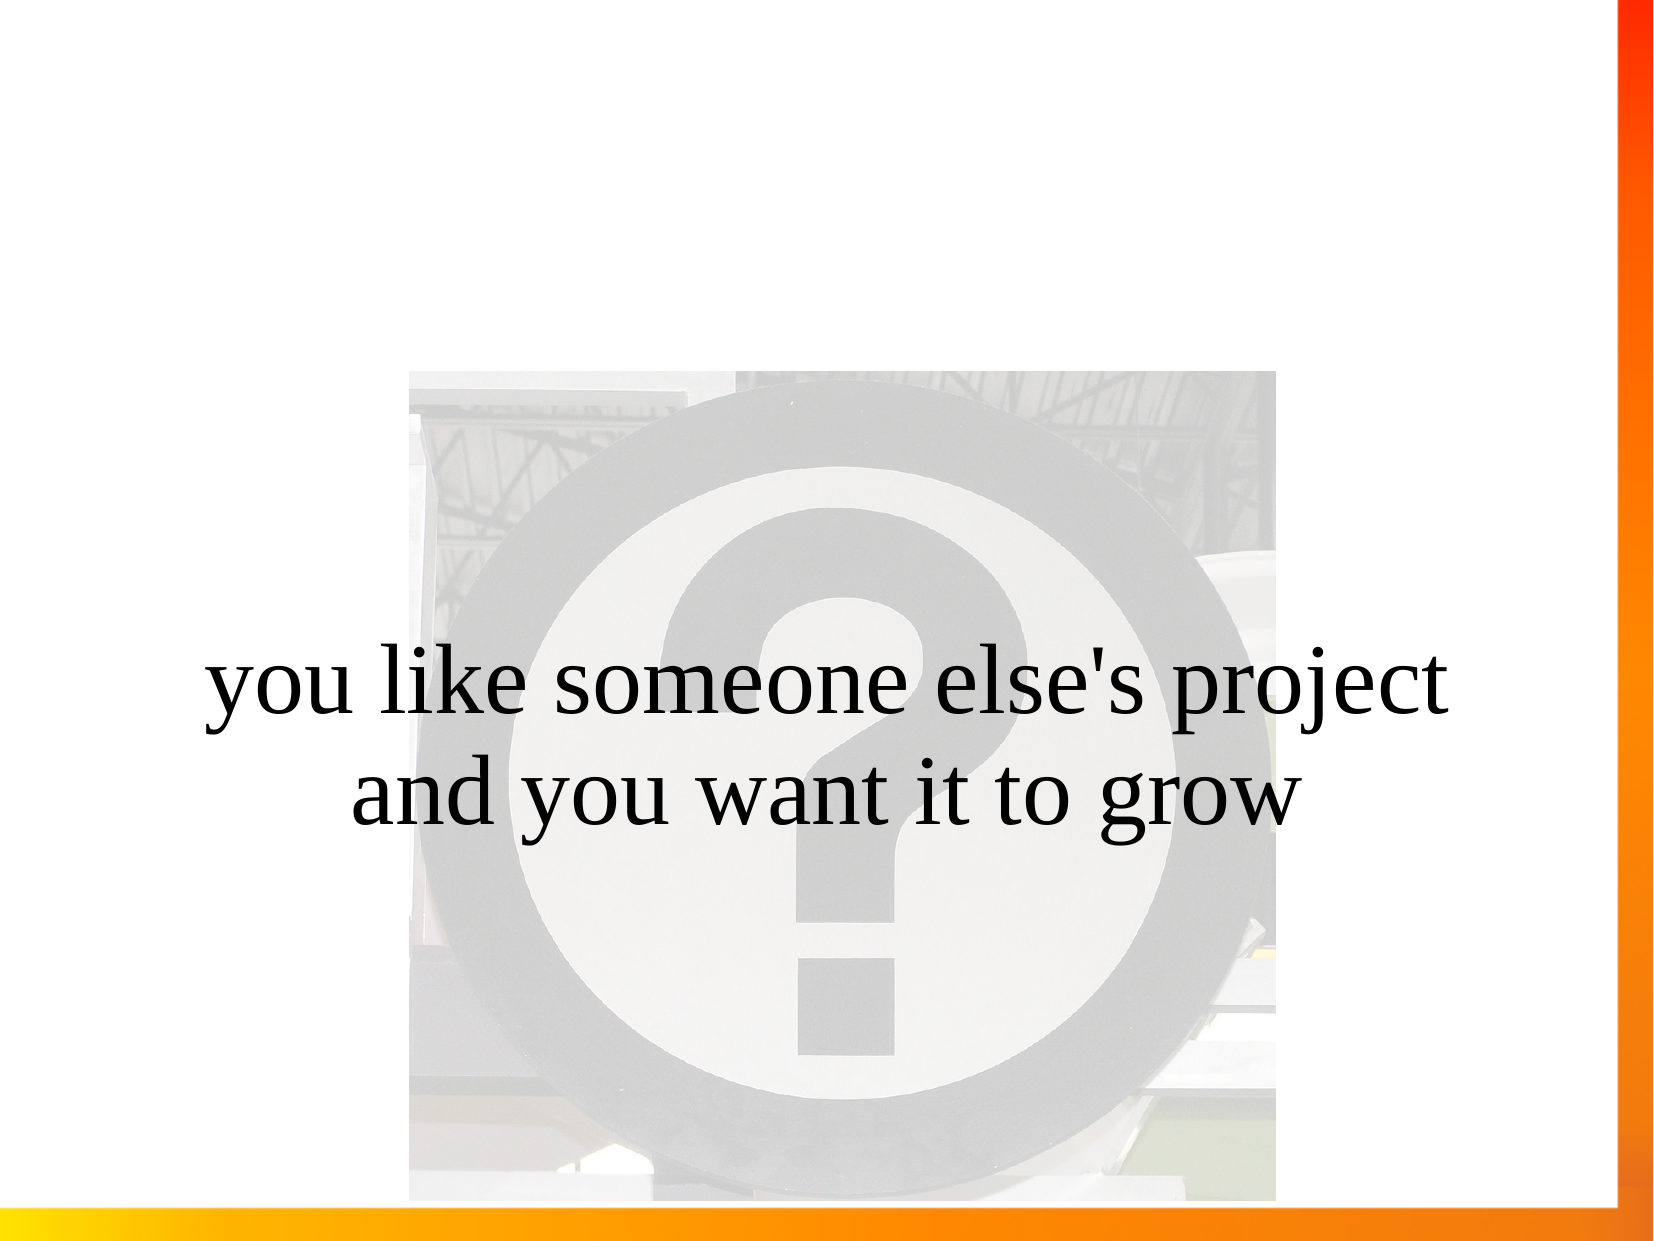

# you like someone else's project and you want it to grow